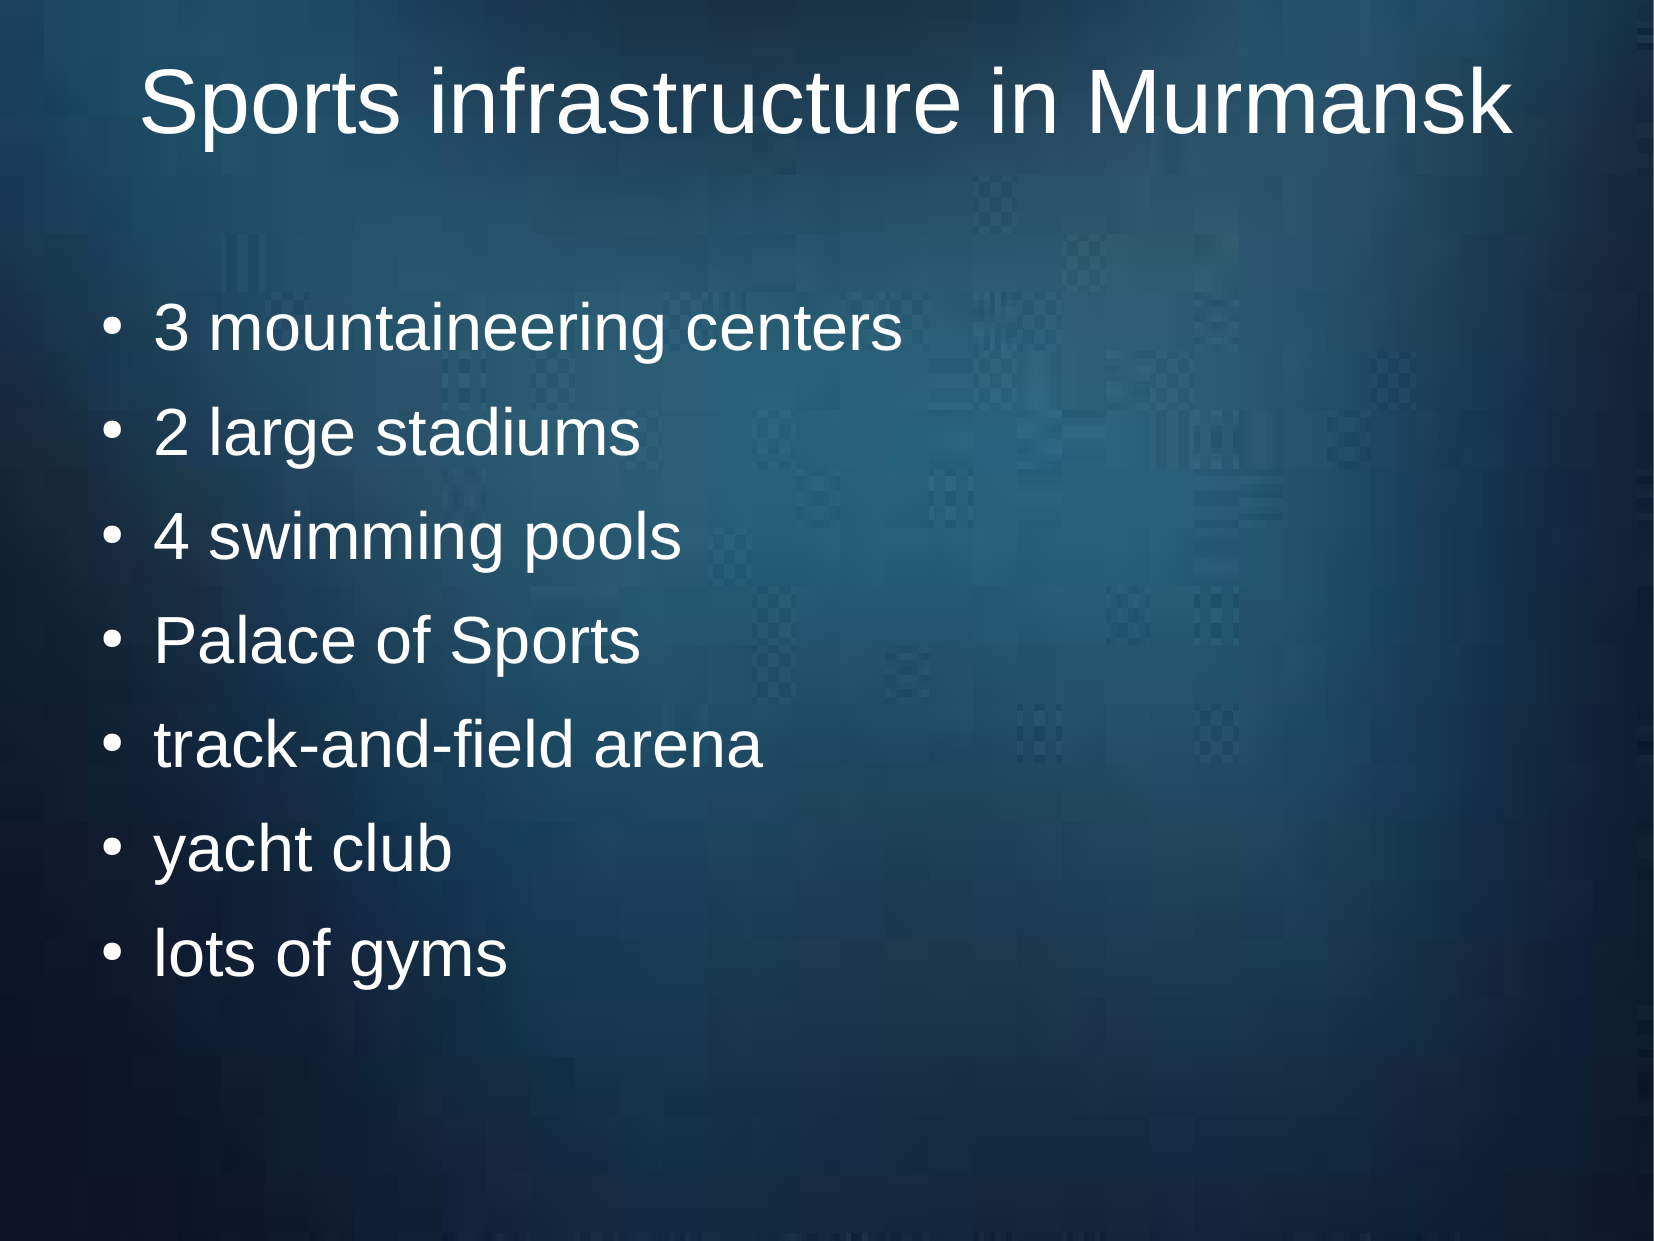

# Sports infrastructure in Murmansk
3 mountaineering centers
2 large stadiums
4 swimming pools
Palace of Sports
track-and-field arena
yacht club
lots of gyms